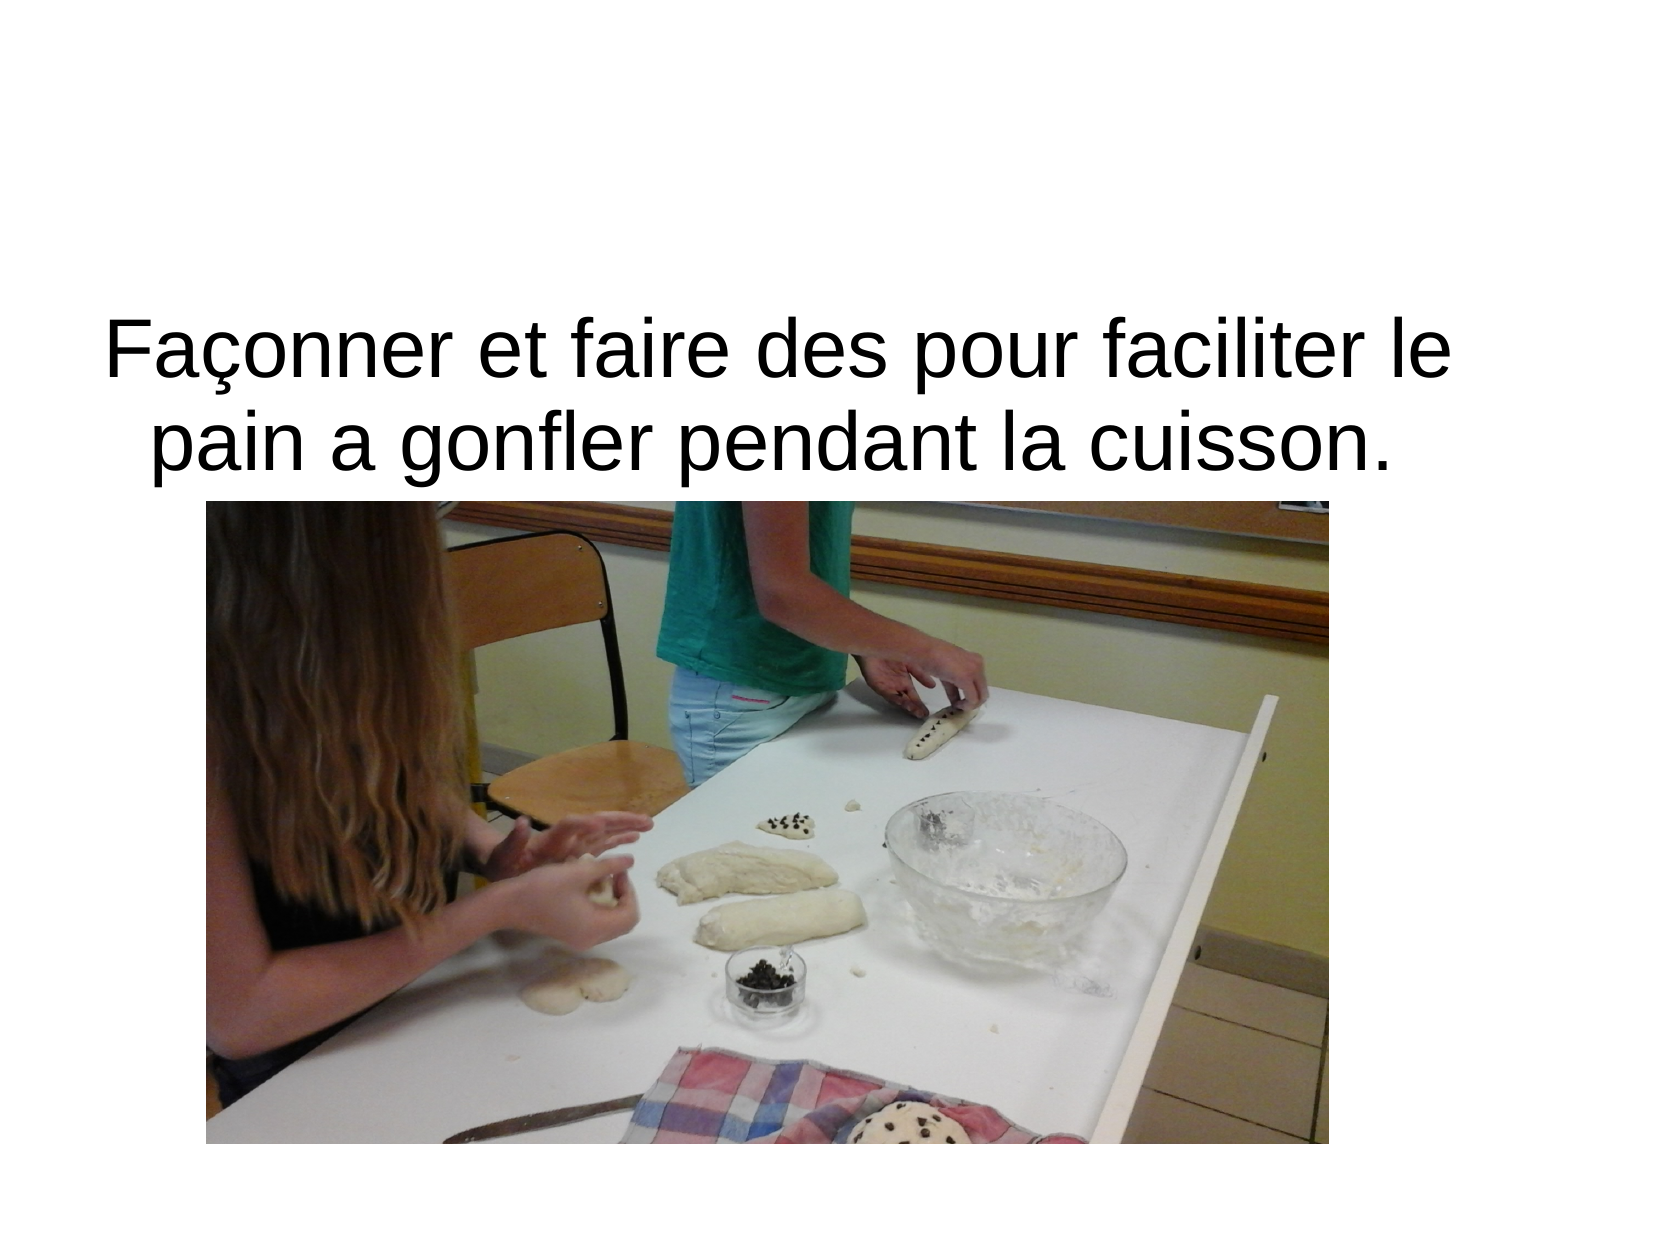

#
Façonner et faire des pour faciliter le pain a gonfler pendant la cuisson.